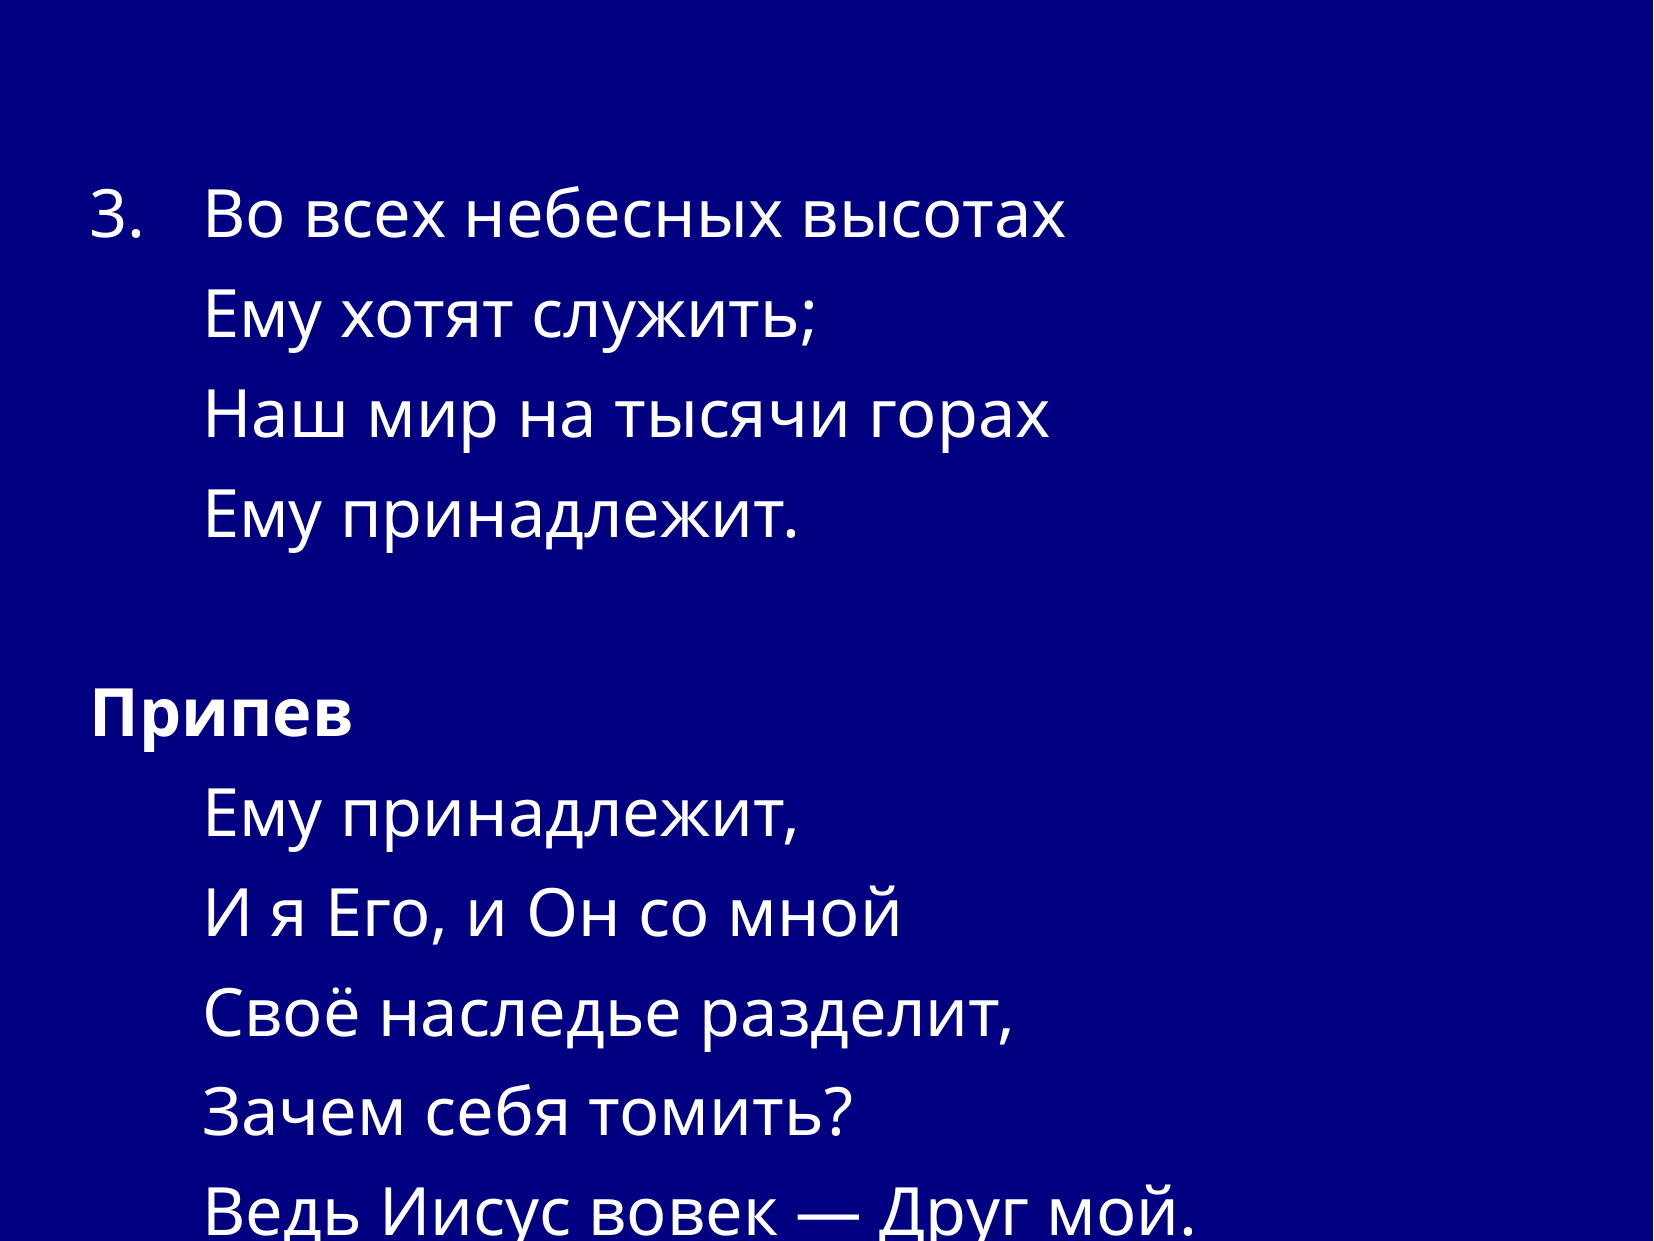

3.	Во всех небесных высотах
	Ему хотят служить;
	Наш мир на тысячи горах
	Ему принадлежит.
Припев
	Ему принадлежит,
	И я Его, и Он со мной
	Своё наследье разделит,
	Зачем себя томить?
	Ведь Иисус вовек — Друг мой.